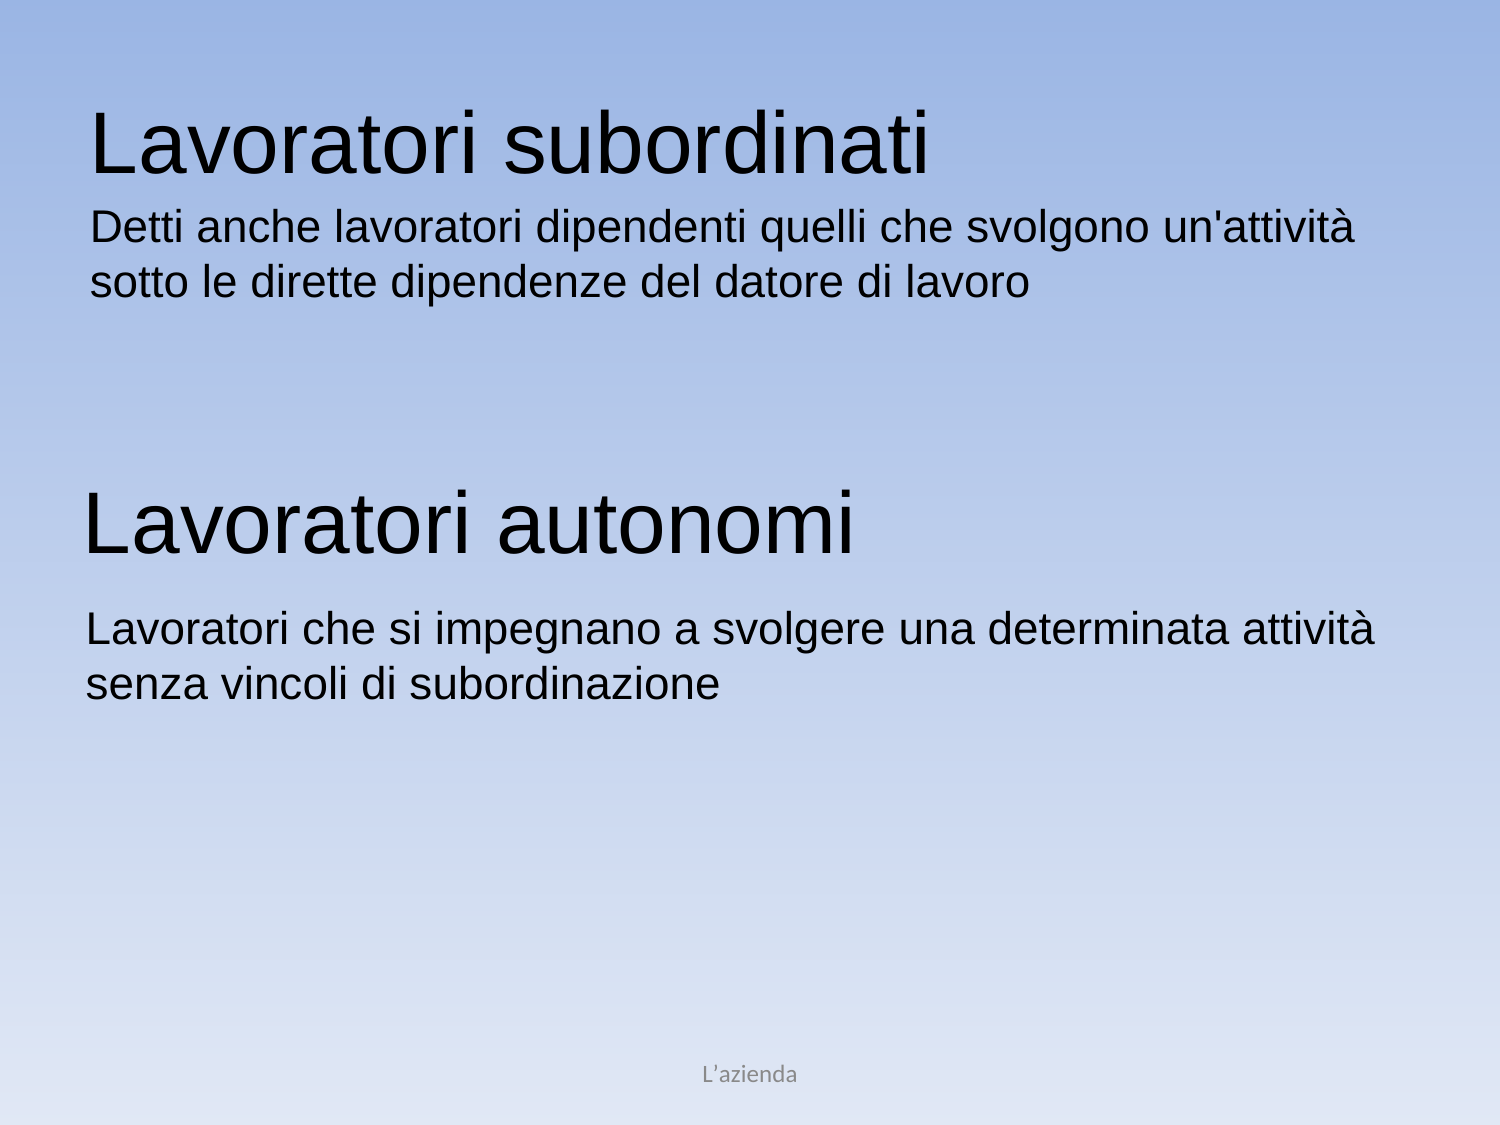

Lavoratori subordinati
Detti anche lavoratori dipendenti quelli che svolgono un'attività sotto le dirette dipendenze del datore di lavoro
 Lavoratori autonomi
Lavoratori che si impegnano a svolgere una determinata attività senza vincoli di subordinazione
L’azienda